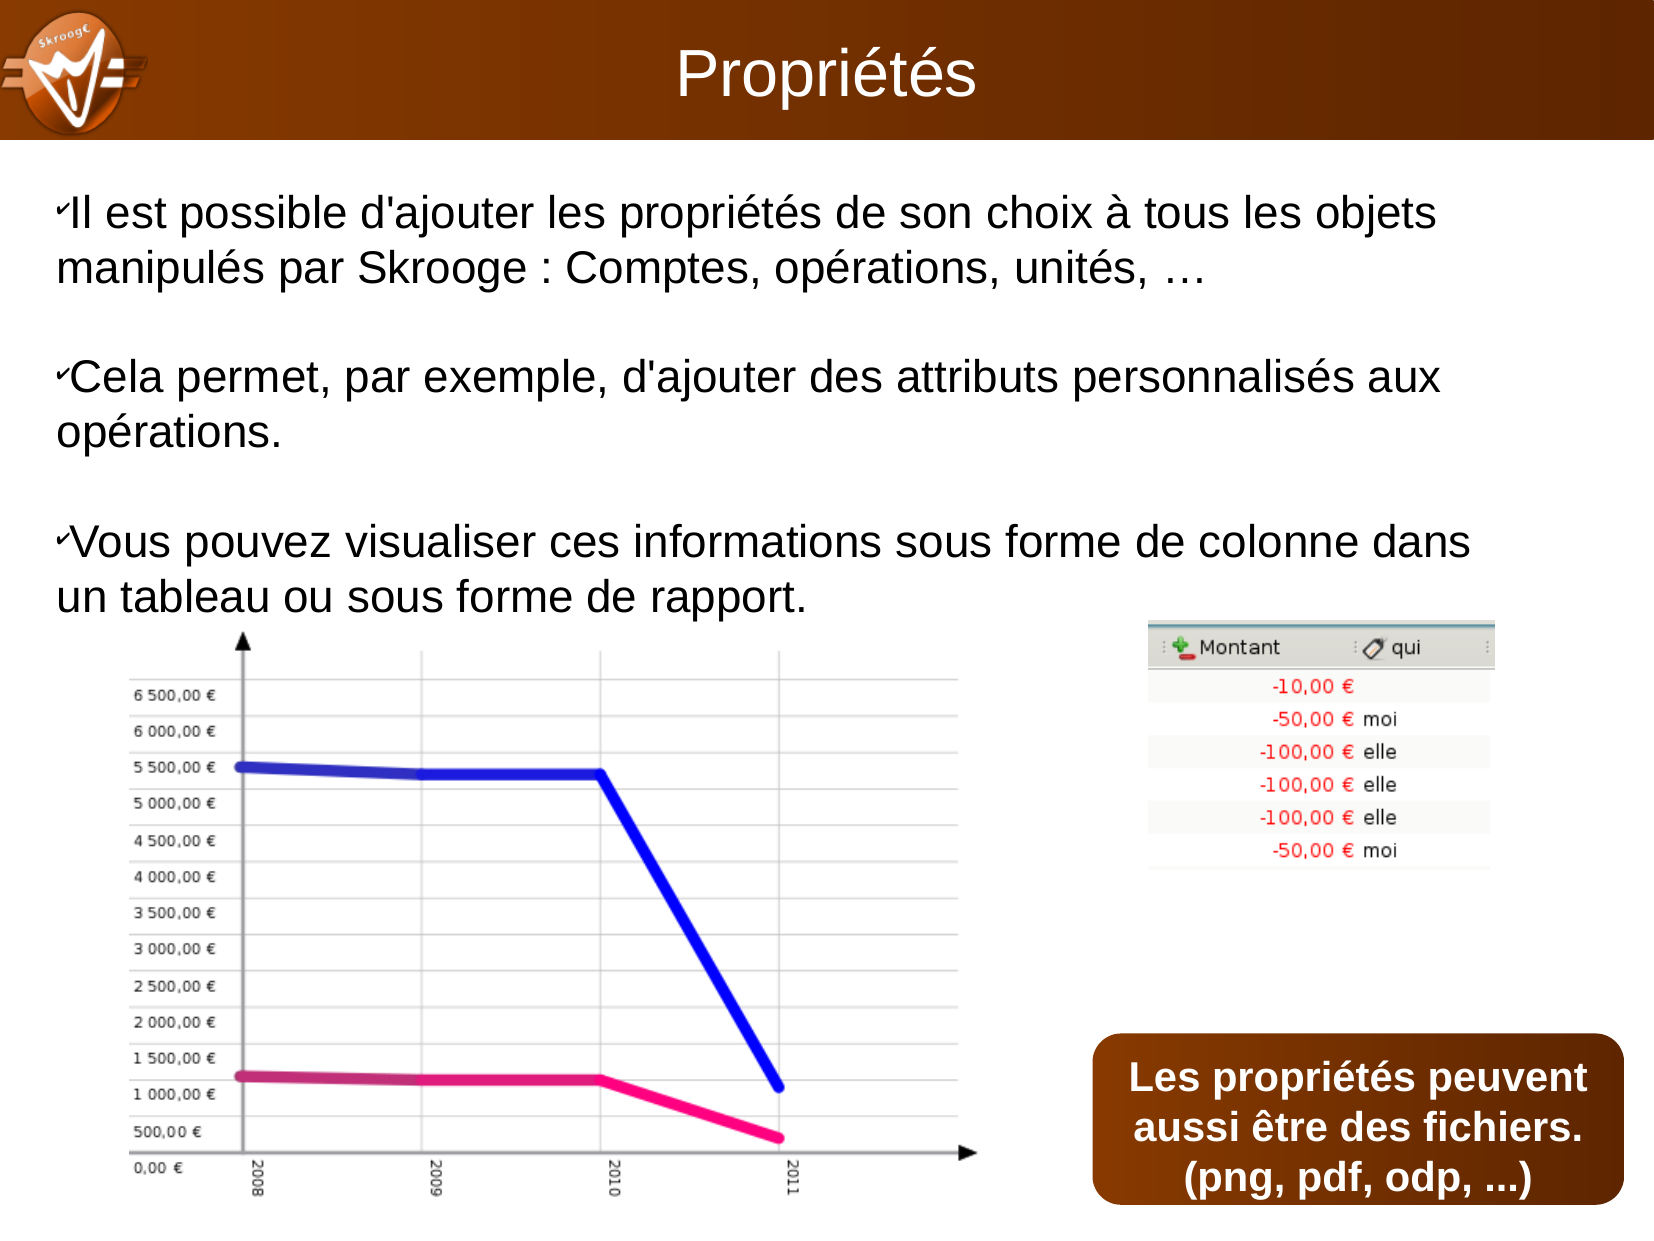

# Propriétés
Il est possible d'ajouter les propriétés de son choix à tous les objets manipulés par Skrooge : Comptes, opérations, unités, …
Cela permet, par exemple, d'ajouter des attributs personnalisés aux opérations.
Vous pouvez visualiser ces informations sous forme de colonne dans un tableau ou sous forme de rapport.
Les propriétés peuvent aussi être des fichiers.
(png, pdf, odp, ...)